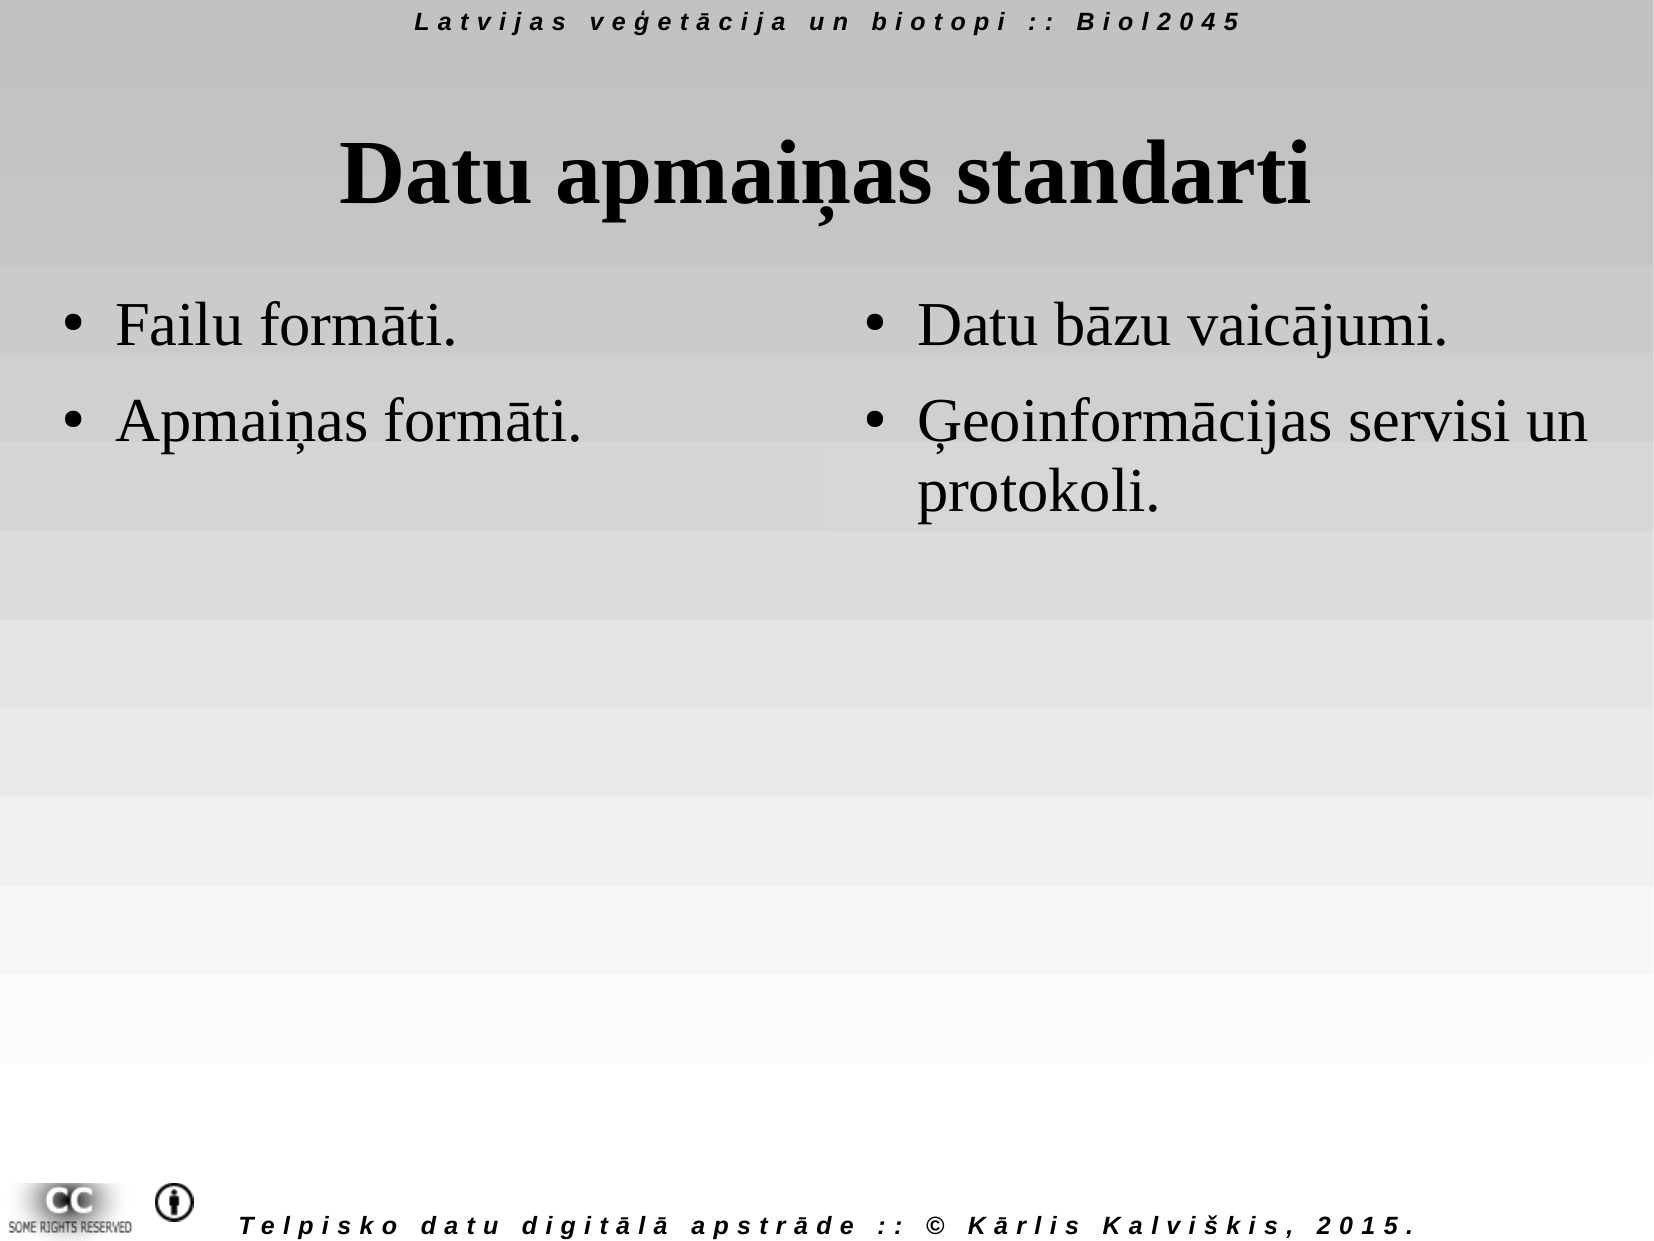

# Datu apmaiņas standarti
Failu formāti.
Apmaiņas formāti.
Datu bāzu vaicājumi.
Ģeoinformācijas servisi un protokoli.